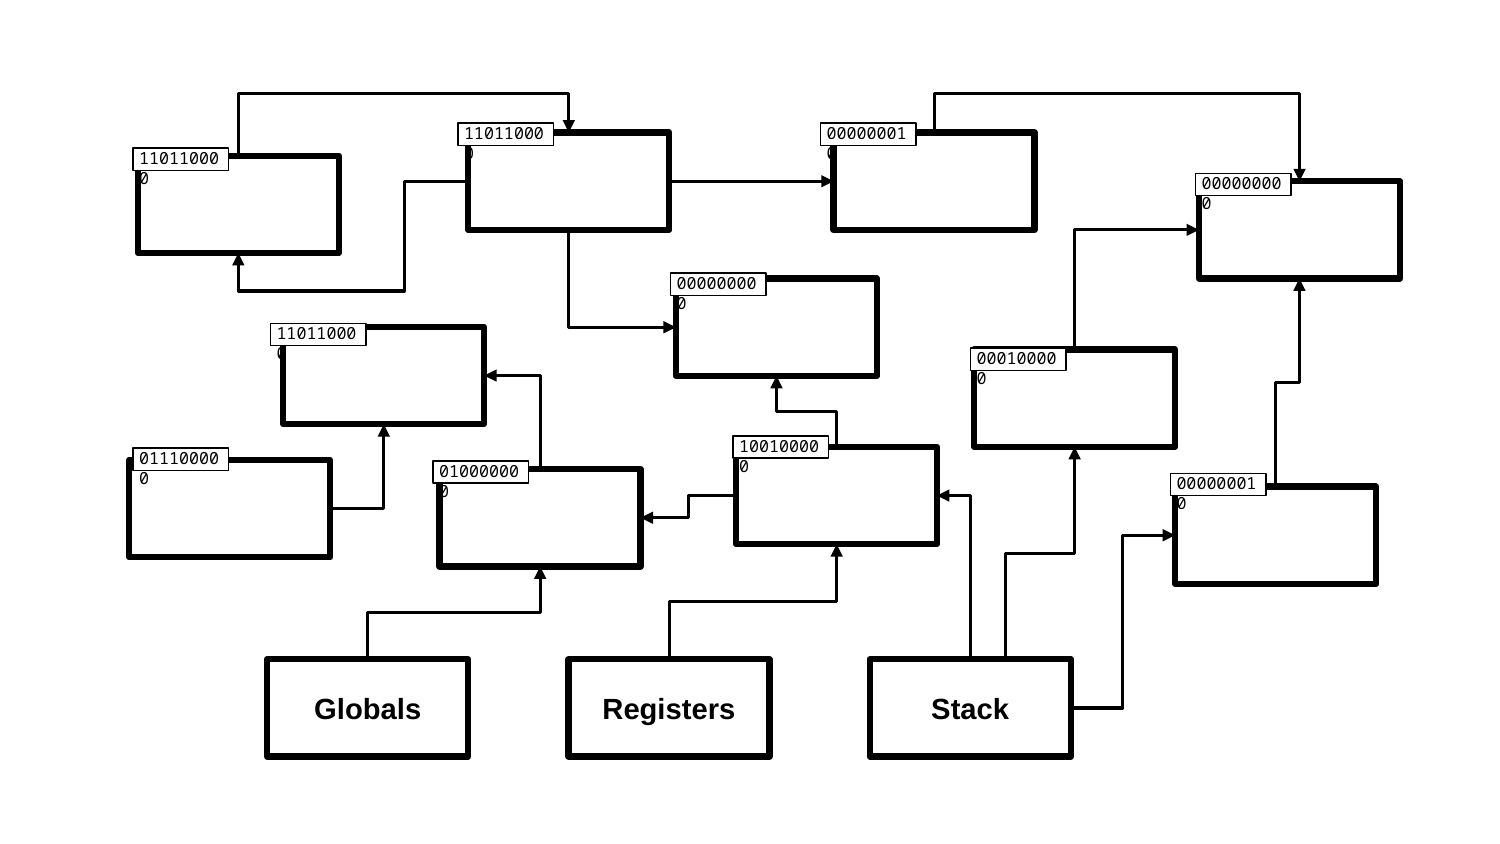

110110000
000000010
110110000
000000000
000000000
110110000
000100000
100100000
011100000
010000000
000000010
Globals
Registers
Stack